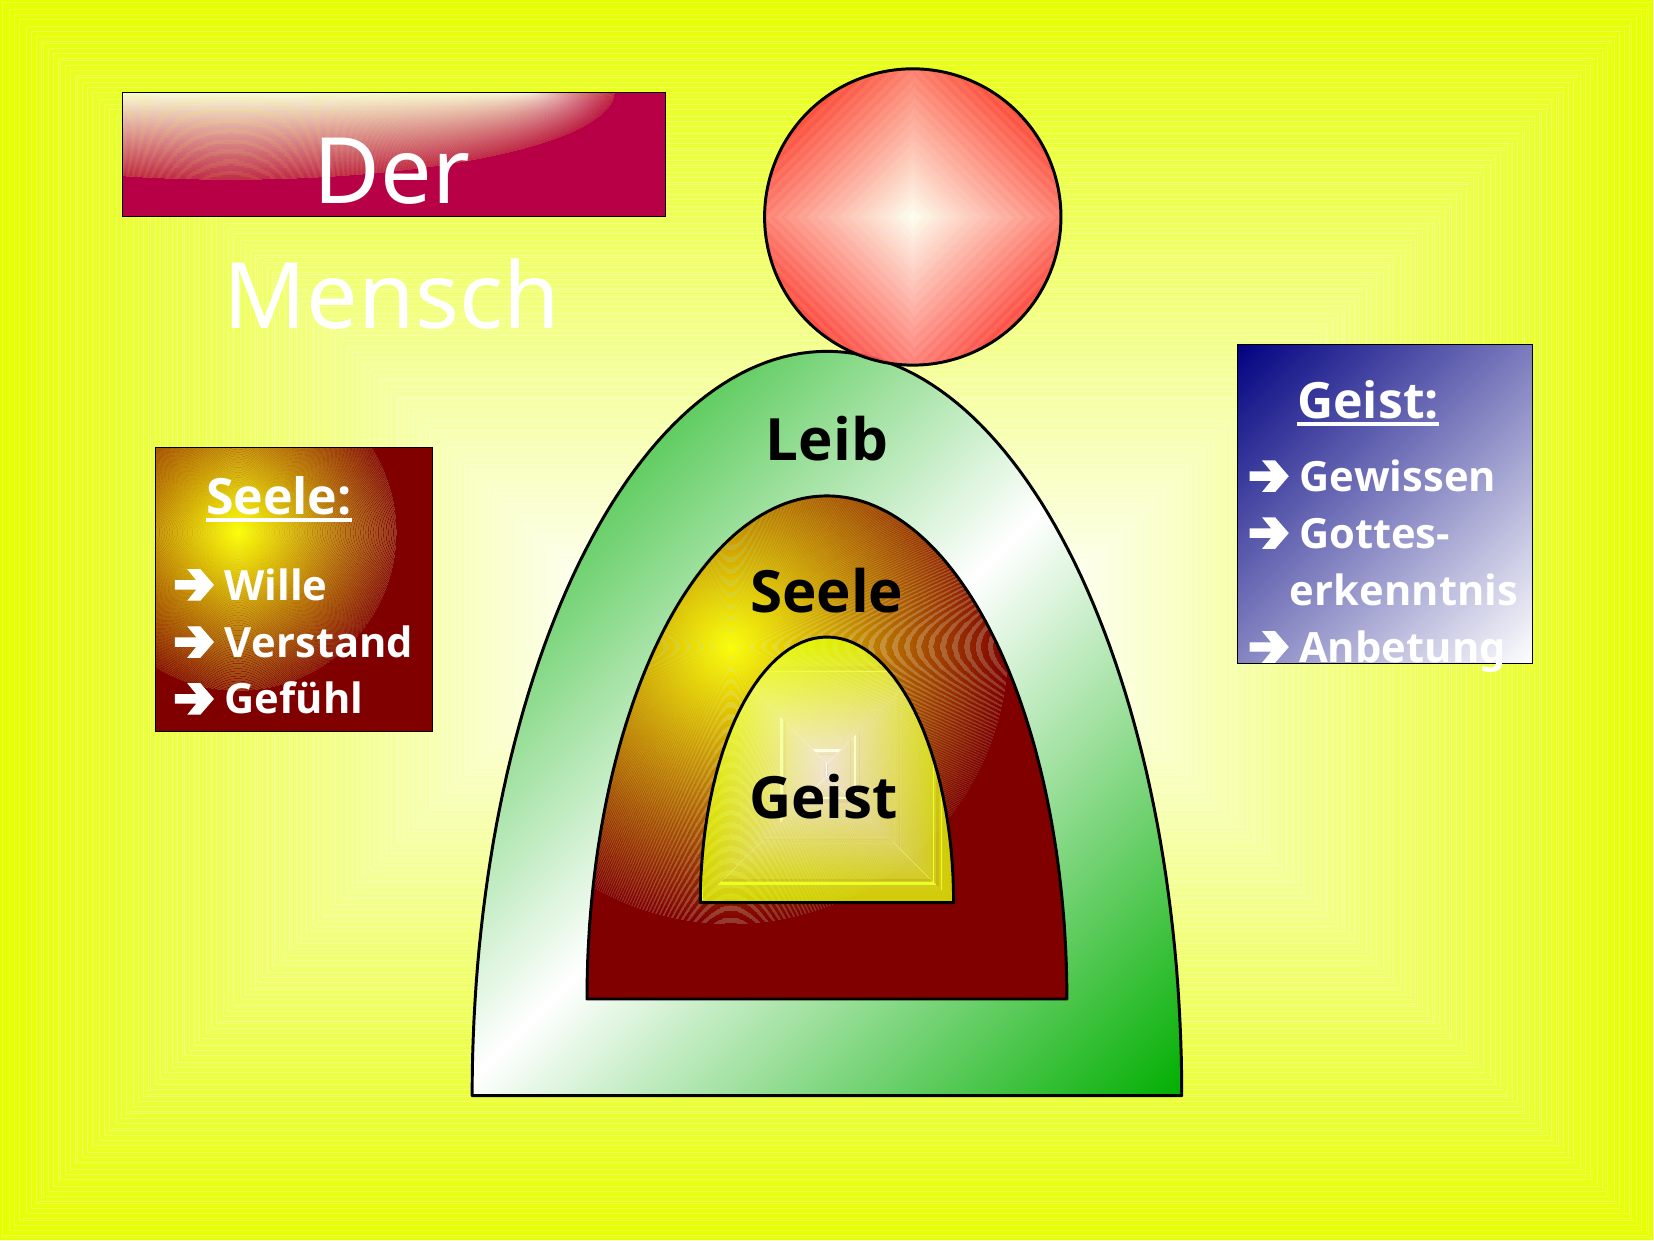

Der Mensch
Geist:
Leib
 Gewissen
 Gottes-
 erkenntnis
 Anbetung
Seele:
Seele
 Wille
 Verstand
 Gefühl
Geist